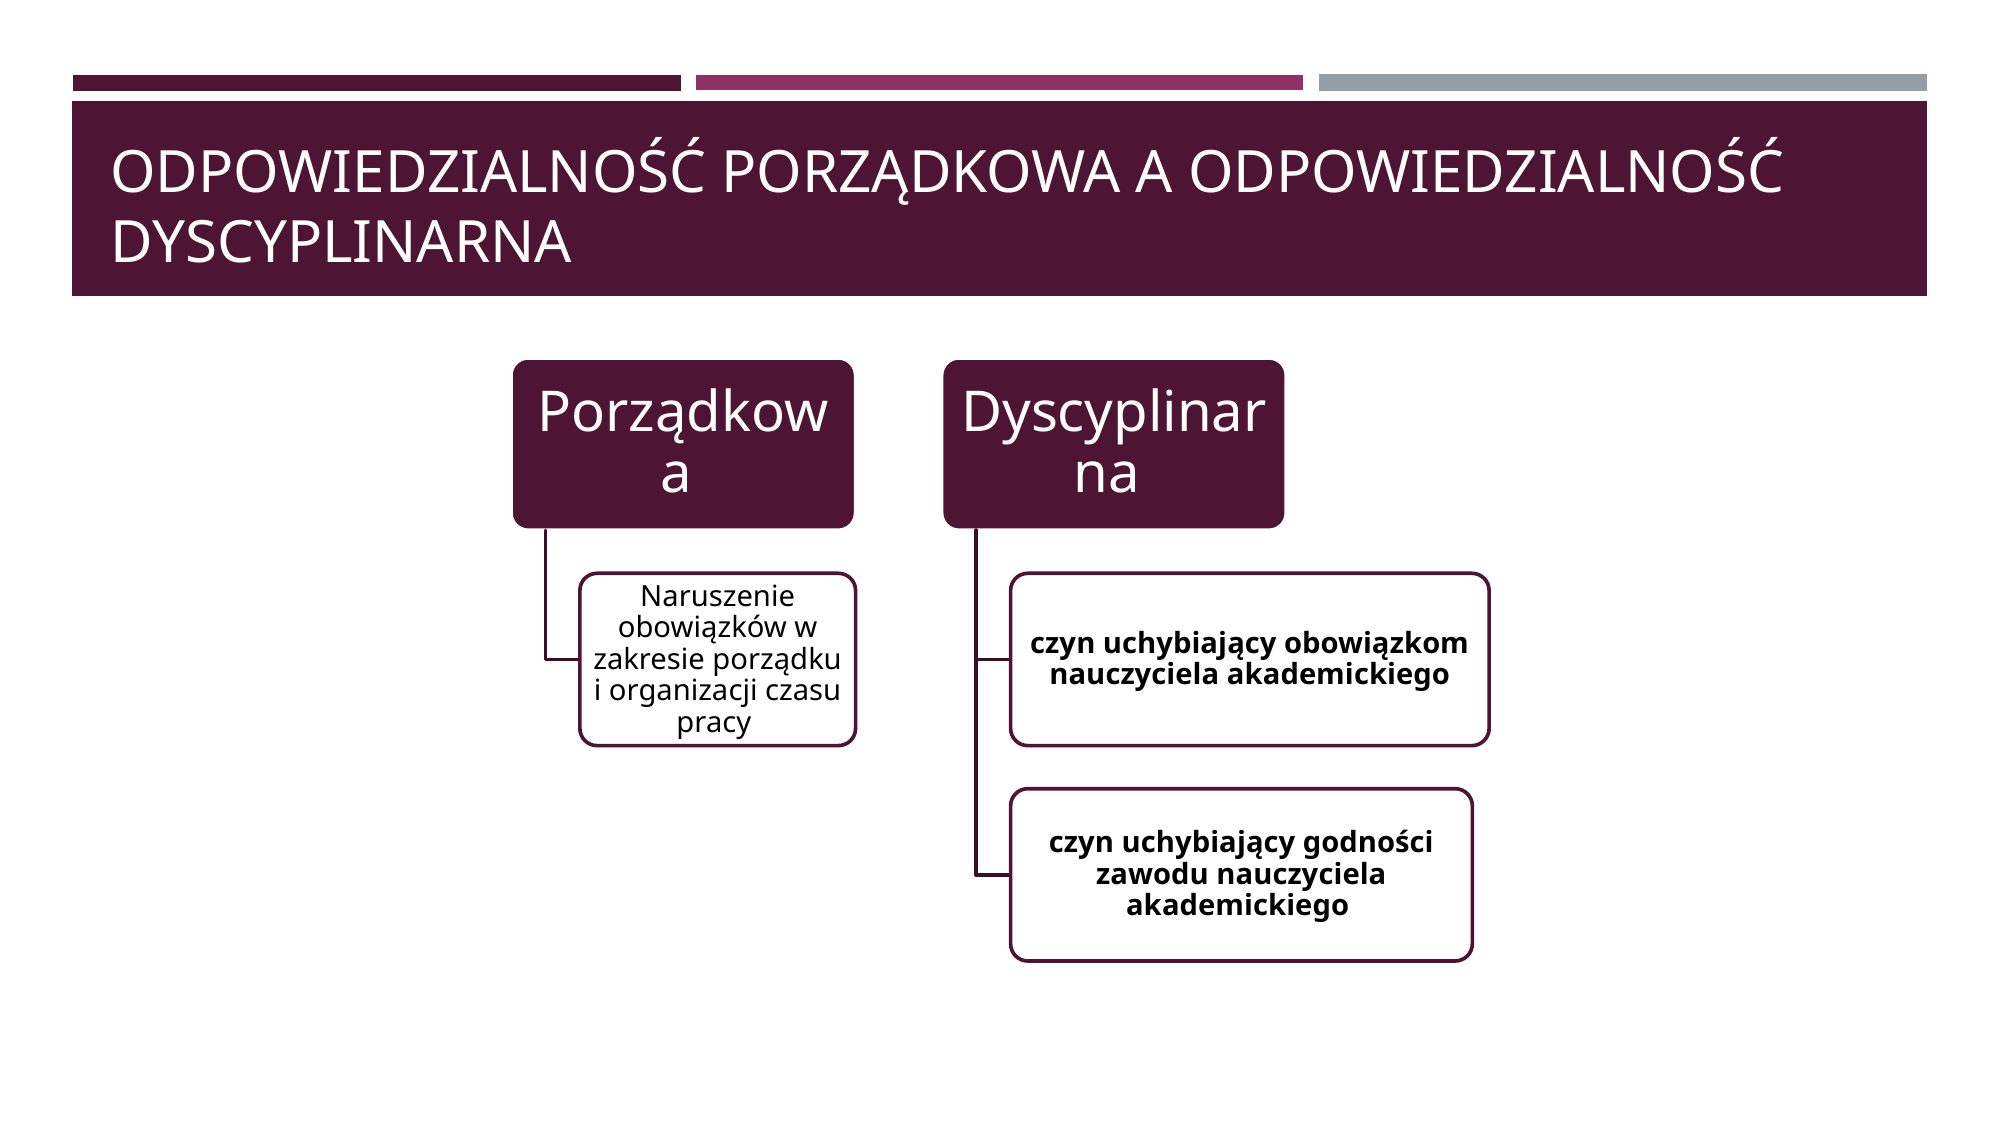

# Odpowiedzialność porządkowa a odpowiedzialność dyscyplinarna
Porządkowa
Dyscyplinarna
Naruszenie obowiązków w zakresie porządku i organizacji czasu pracy
czyn uchybiający obowiązkom nauczyciela akademickiego
czyn uchybiający godności zawodu nauczyciela akademickiego